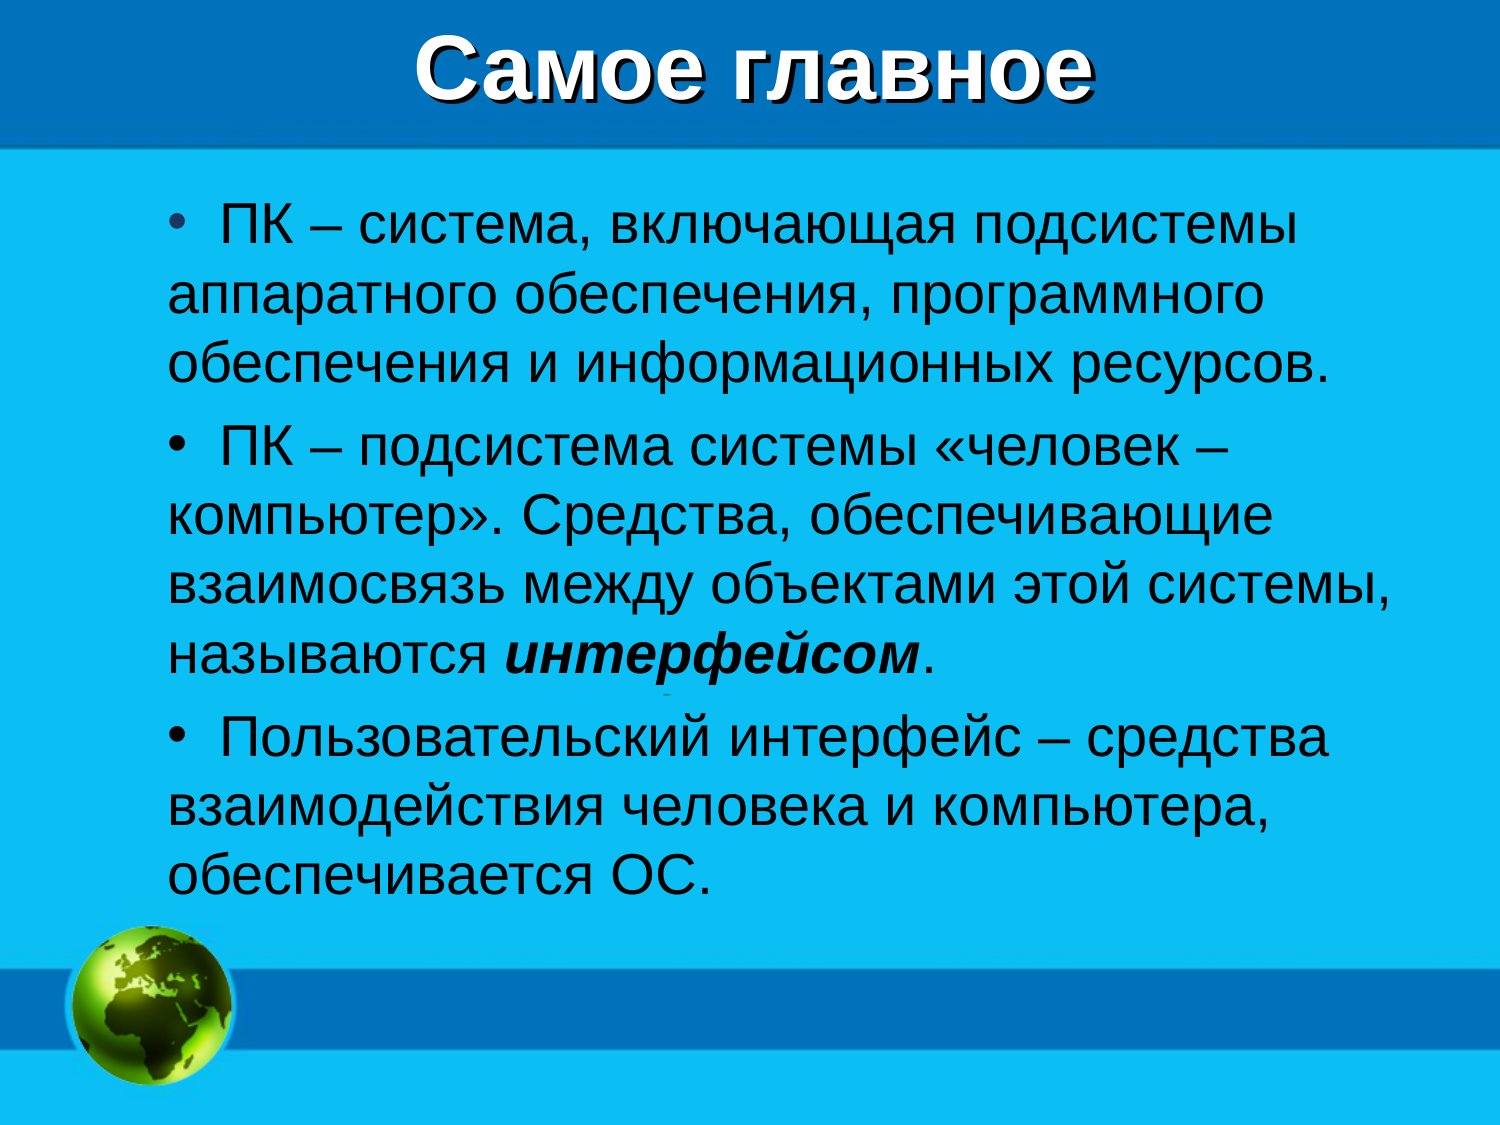

# Самое главное
 ПК – система, включающая подсистемы аппаратного обеспечения, программного обеспечения и информационных ресурсов.
 ПК – подсистема системы «человек – компьютер». Средства, обеспечивающие взаимосвязь между объектами этой системы, называются интерфейсом.
 Пользовательский интерфейс – средства взаимодействия человека и компьютера, обеспечивается ОС.